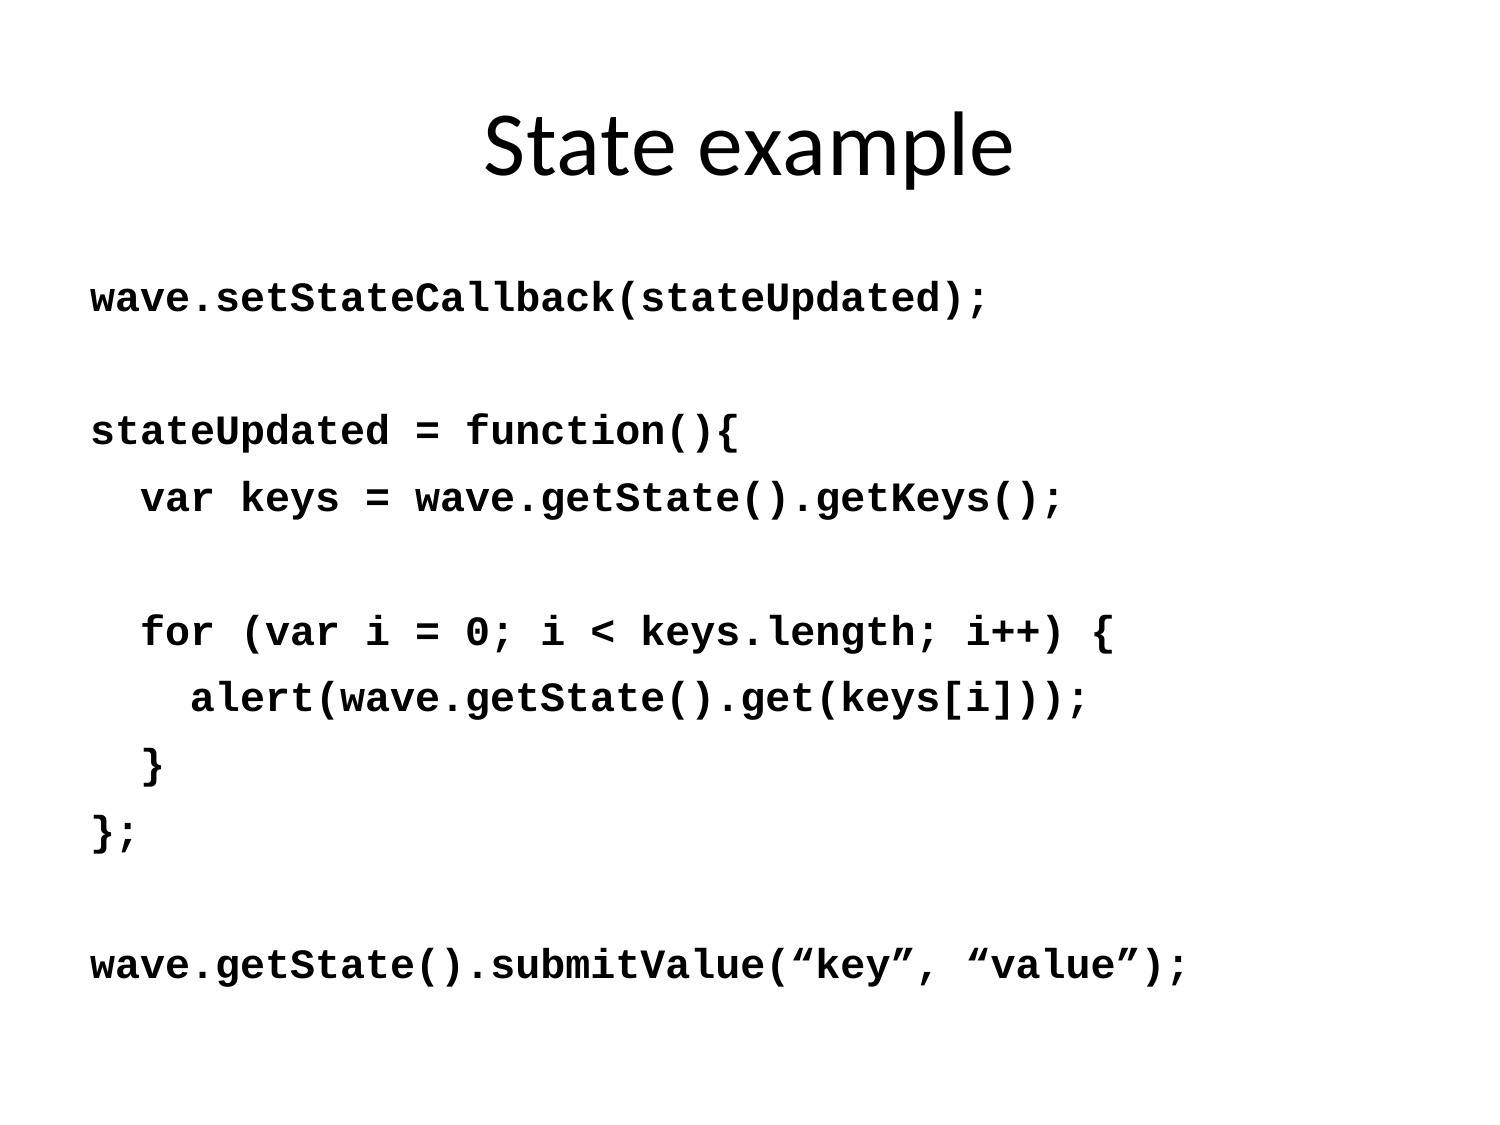

# State example
wave.setStateCallback(stateUpdated);
stateUpdated = function(){
 var keys = wave.getState().getKeys();
 for (var i = 0; i < keys.length; i++) {
 alert(wave.getState().get(keys[i]));
 }
};
wave.getState().submitValue(“key”, “value”);